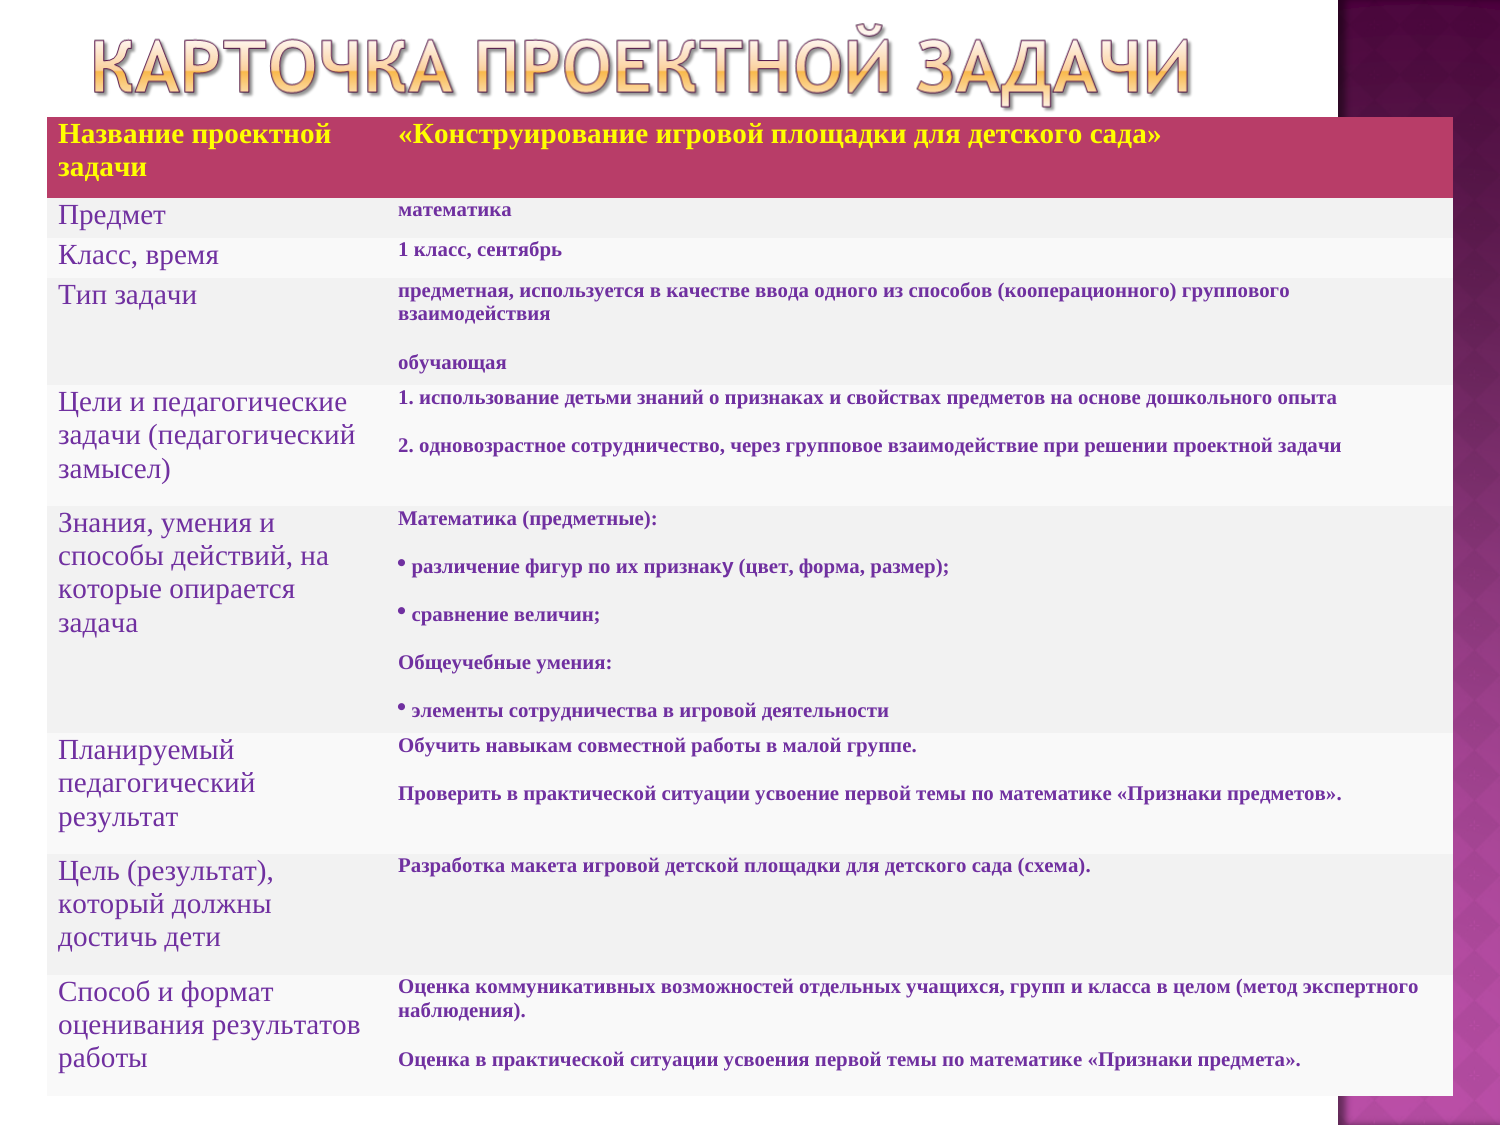

| Название проектной задачи | «Конструирование игровой площадки для детского сада» |
| --- | --- |
| Предмет | математика |
| Класс, время | 1 класс, сентябрь |
| Тип задачи | предметная, используется в качестве ввода одного из способов (кооперационного) группового взаимодействия обучающая |
| Цели и педагогические задачи (педагогический замысел) | 1. использование детьми знаний о признаках и свойствах предметов на основе дошкольного опыта 2. одновозрастное сотрудничество, через групповое взаимодействие при решении проектной задачи |
| Знания, умения и способы действий, на которые опирается задача | Математика (предметные): различение фигур по их признаку (цвет, форма, размер); сравнение величин; Общеучебные умения: элементы сотрудничества в игровой деятельности |
| Планируемый педагогический результат | Обучить навыкам совместной работы в малой группе. Проверить в практической ситуации усвоение первой темы по математике «Признаки предметов». |
| Цель (результат), который должны достичь дети | Разработка макета игровой детской площадки для детского сада (схема). |
| Способ и формат оценивания результатов работы | Оценка коммуникативных возможностей отдельных учащихся, групп и класса в целом (метод экспертного наблюдения). Оценка в практической ситуации усвоения первой темы по математике «Признаки предмета». |